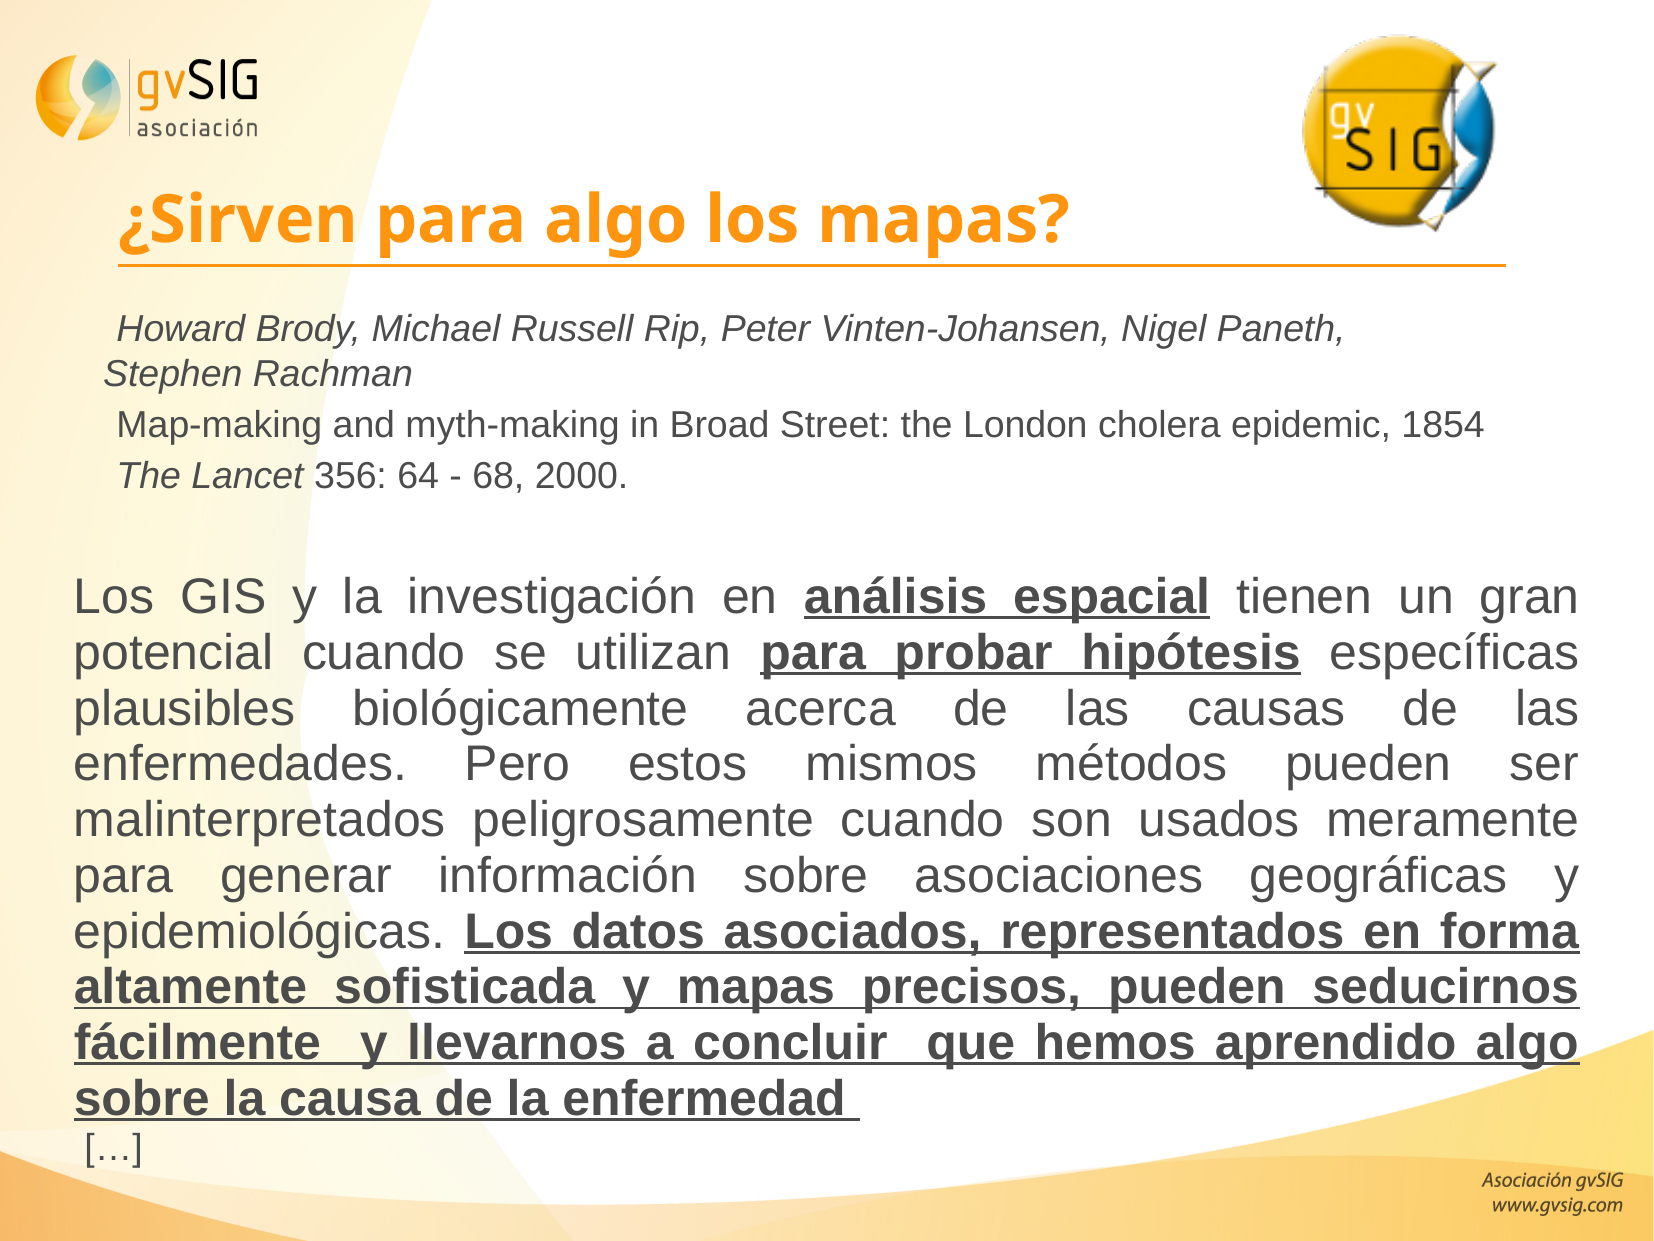

¿Sirven para algo los mapas?
Howard Brody, Michael Russell Rip, Peter Vinten-Johansen, Nigel Paneth, Stephen Rachman
Map-making and myth-making in Broad Street: the London cholera epidemic, 1854
The Lancet 356: 64 - 68, 2000.
Los GIS y la investigación en análisis espacial tienen un gran potencial cuando se utilizan para probar hipótesis específicas plausibles biológicamente acerca de las causas de las enfermedades. Pero estos mismos métodos pueden ser malinterpretados peligrosamente cuando son usados meramente para generar información sobre asociaciones geográficas y epidemiológicas. Los datos asociados, representados en forma altamente sofisticada y mapas precisos, pueden seducirnos fácilmente y llevarnos a concluir que hemos aprendido algo sobre la causa de la enfermedad
 […]